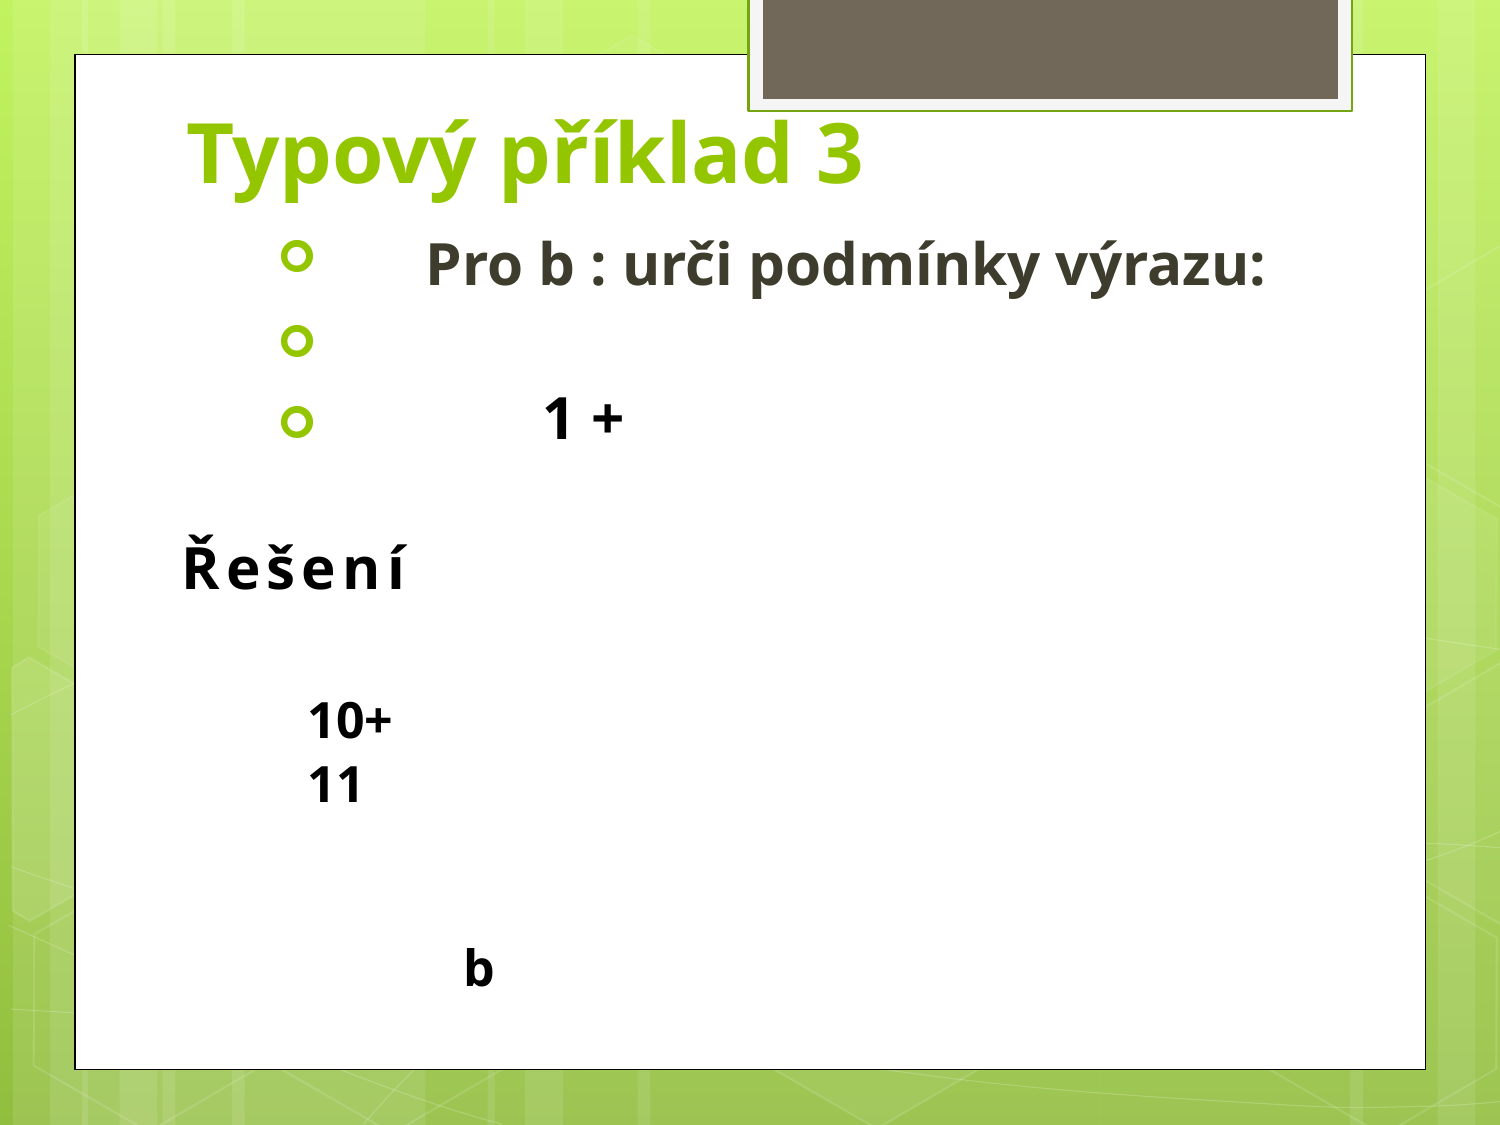

# Typový příklad 3
 Pro b : urči podmínky výrazu:
1 +
Řešení
+
 b